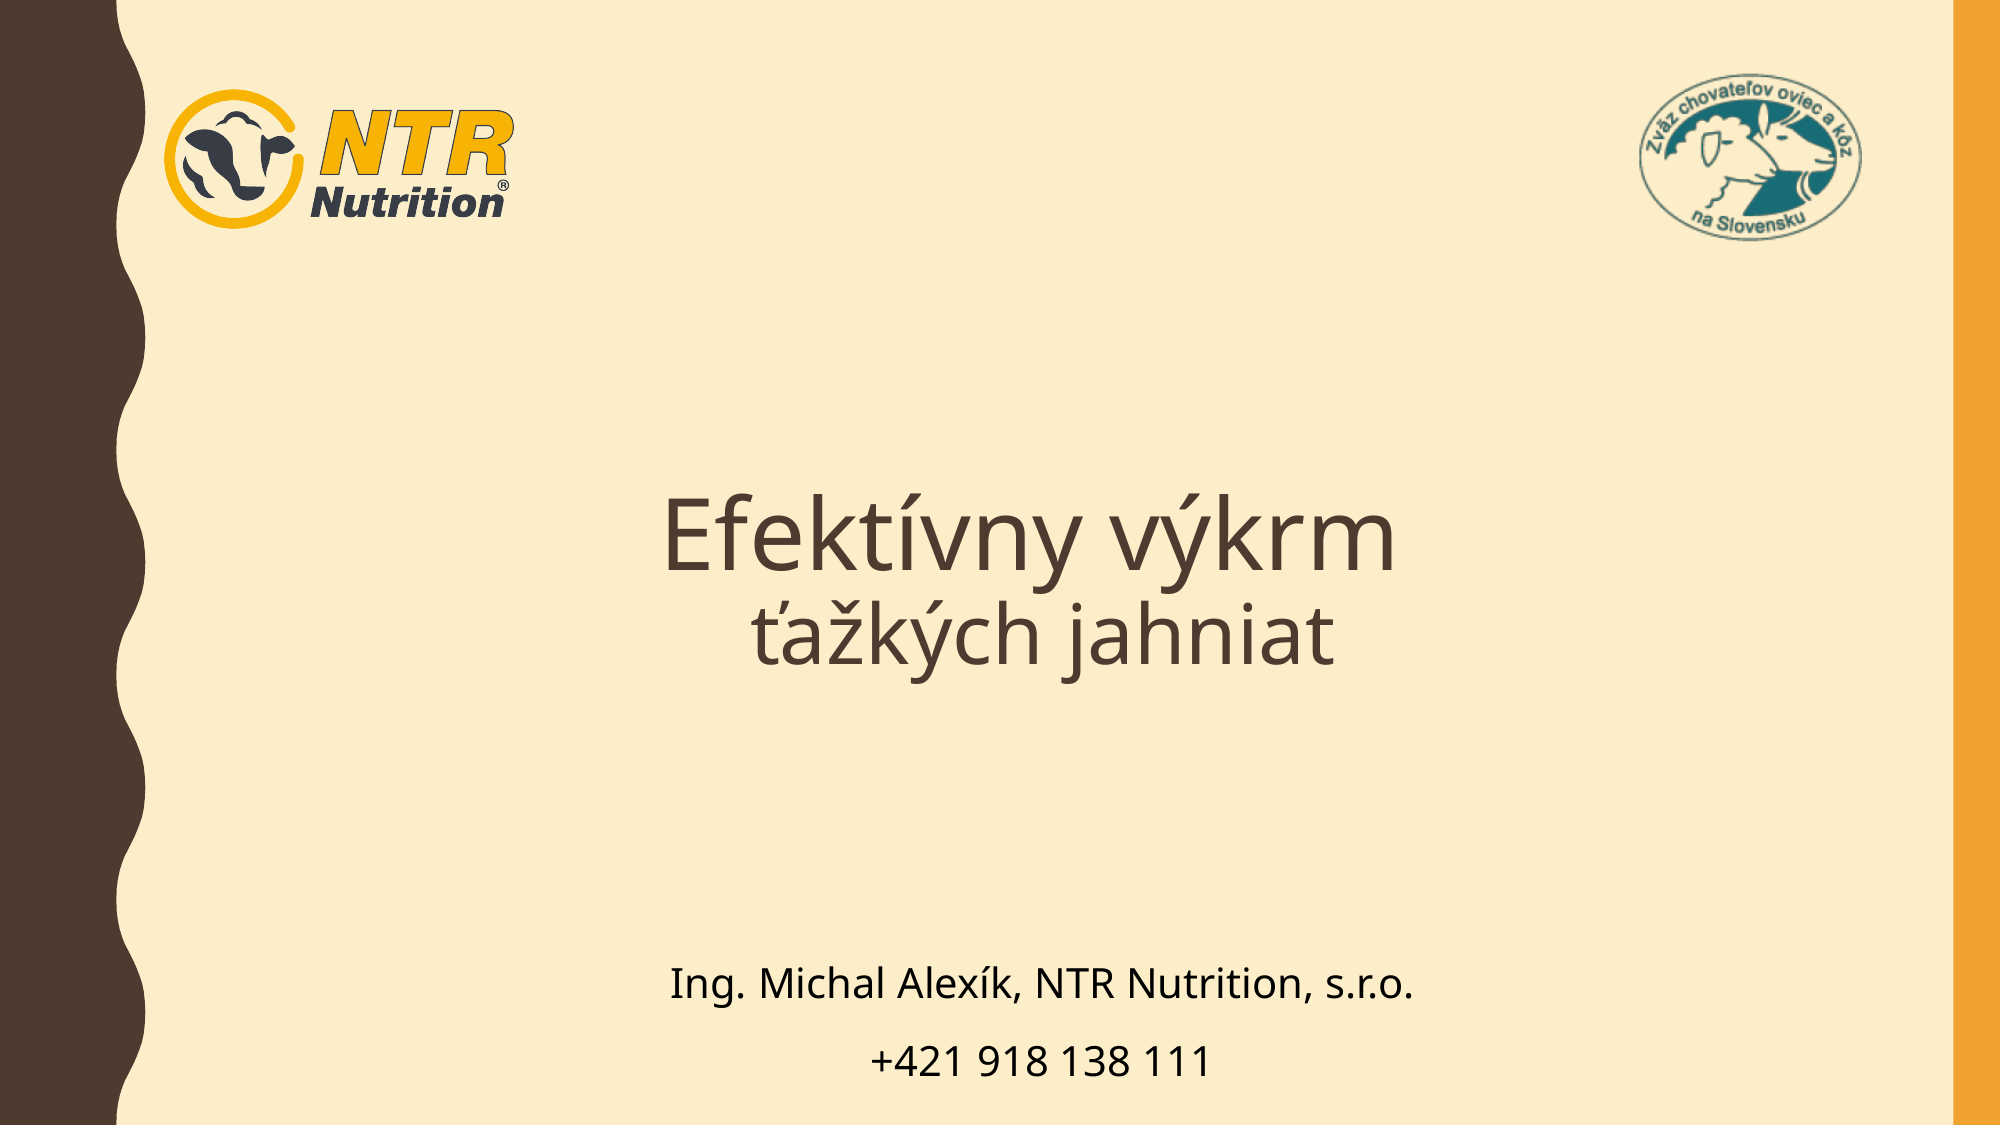

# Efektívny výkrm ťažkých jahniat
Ing. Michal Alexík, NTR Nutrition, s.r.o.
+421 918 138 111